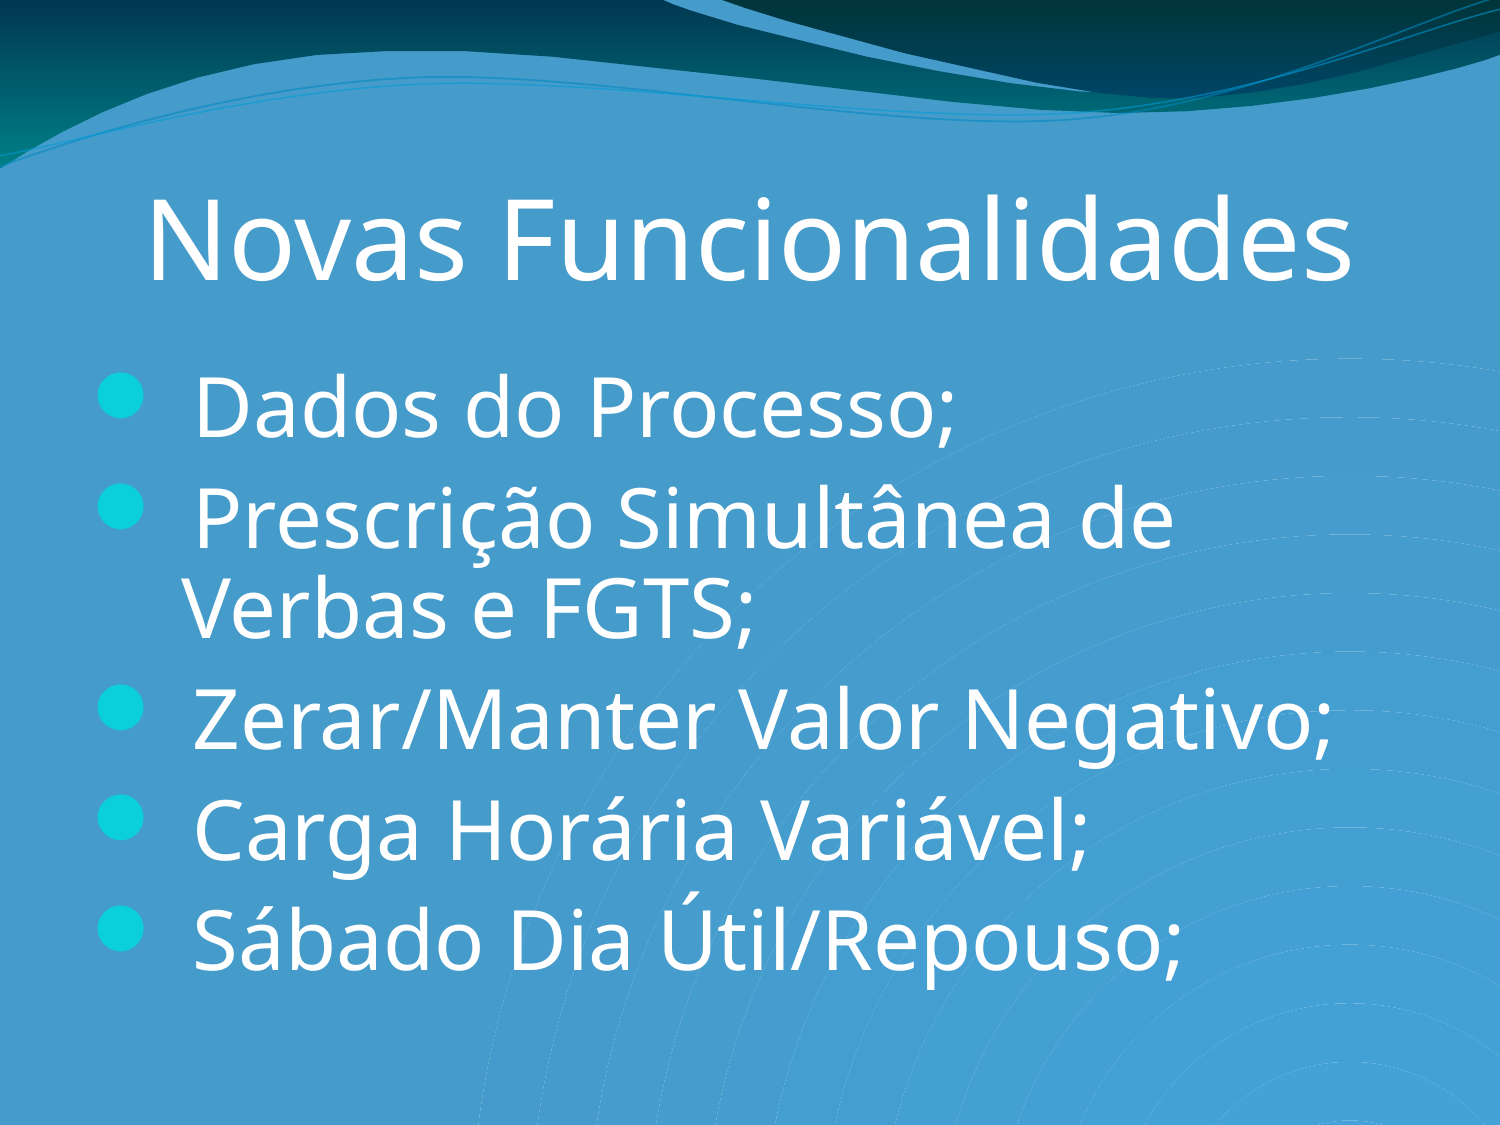

# Novas Funcionalidades
 Dados do Processo;
 Prescrição Simultânea de Verbas e FGTS;
 Zerar/Manter Valor Negativo;
 Carga Horária Variável;
 Sábado Dia Útil/Repouso;